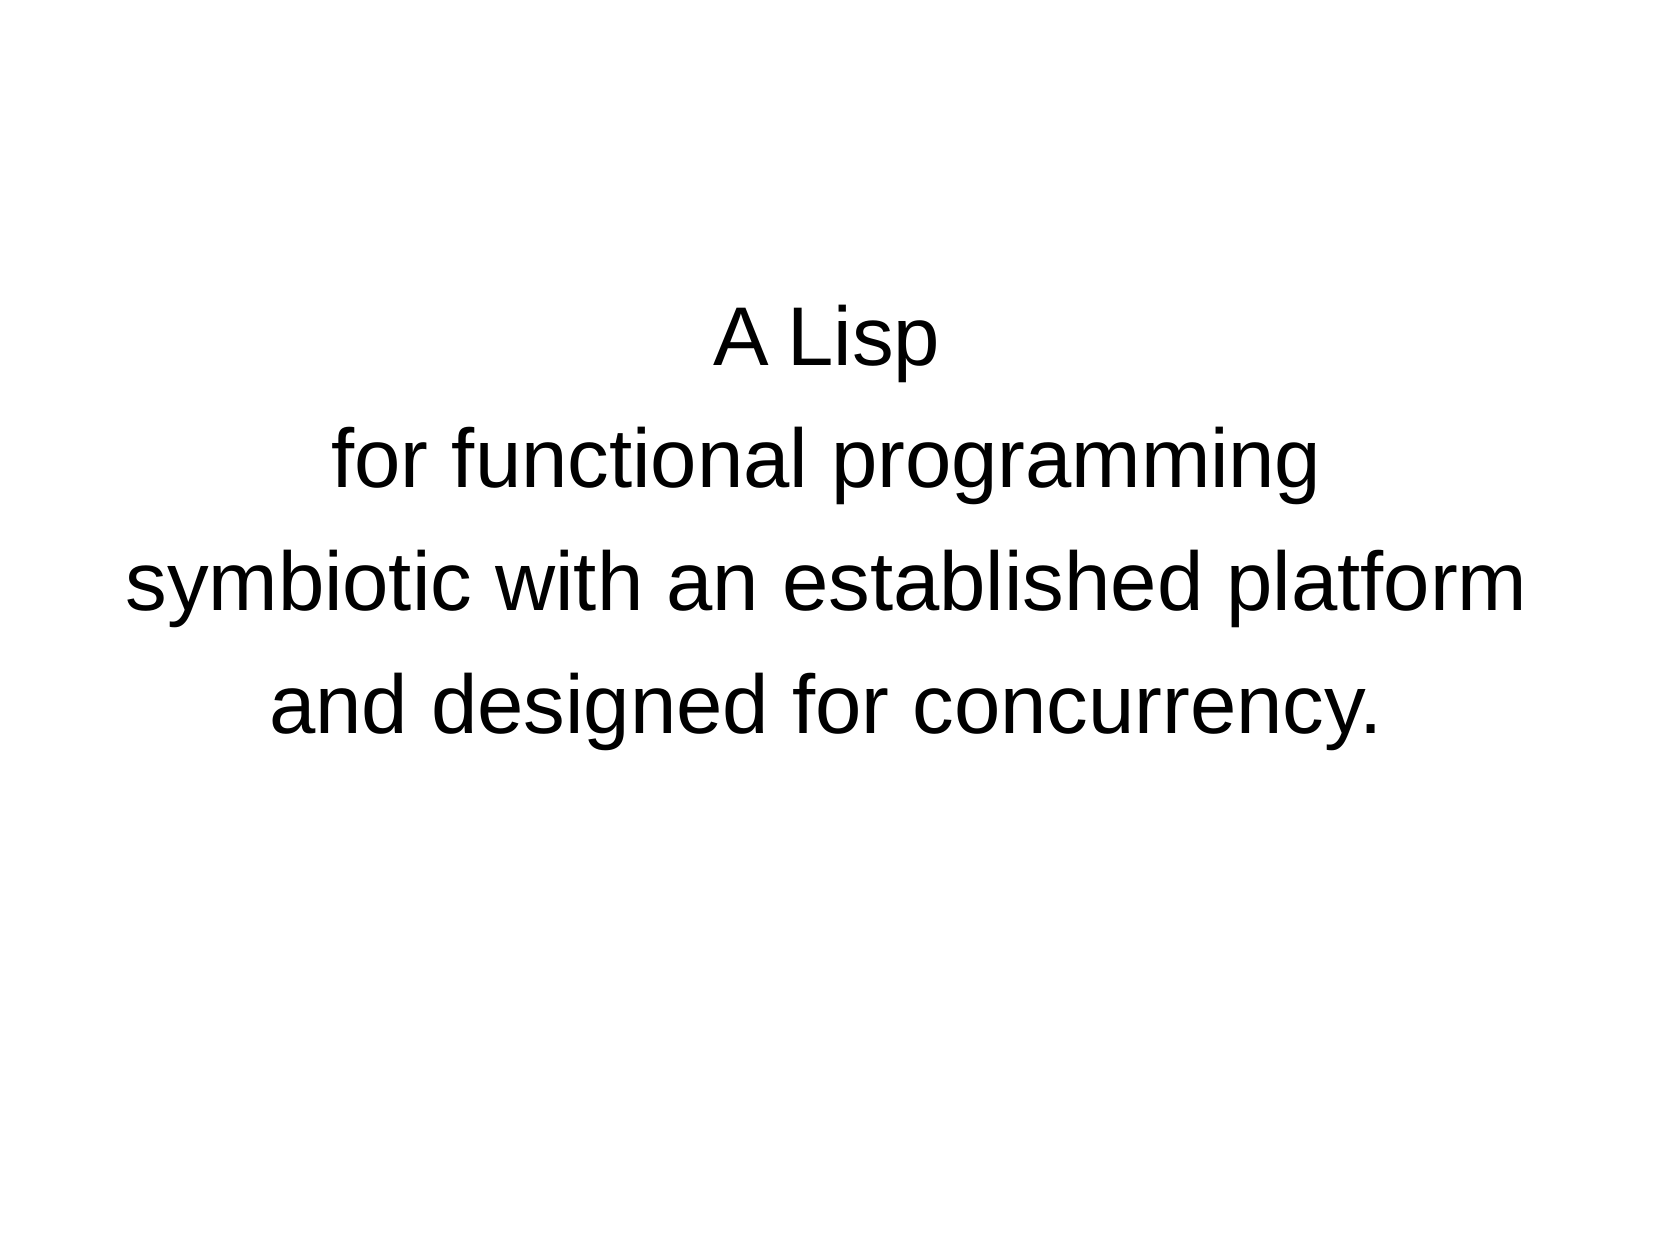

# A Lisp
for functional programming
symbiotic with an established platform
and designed for concurrency.